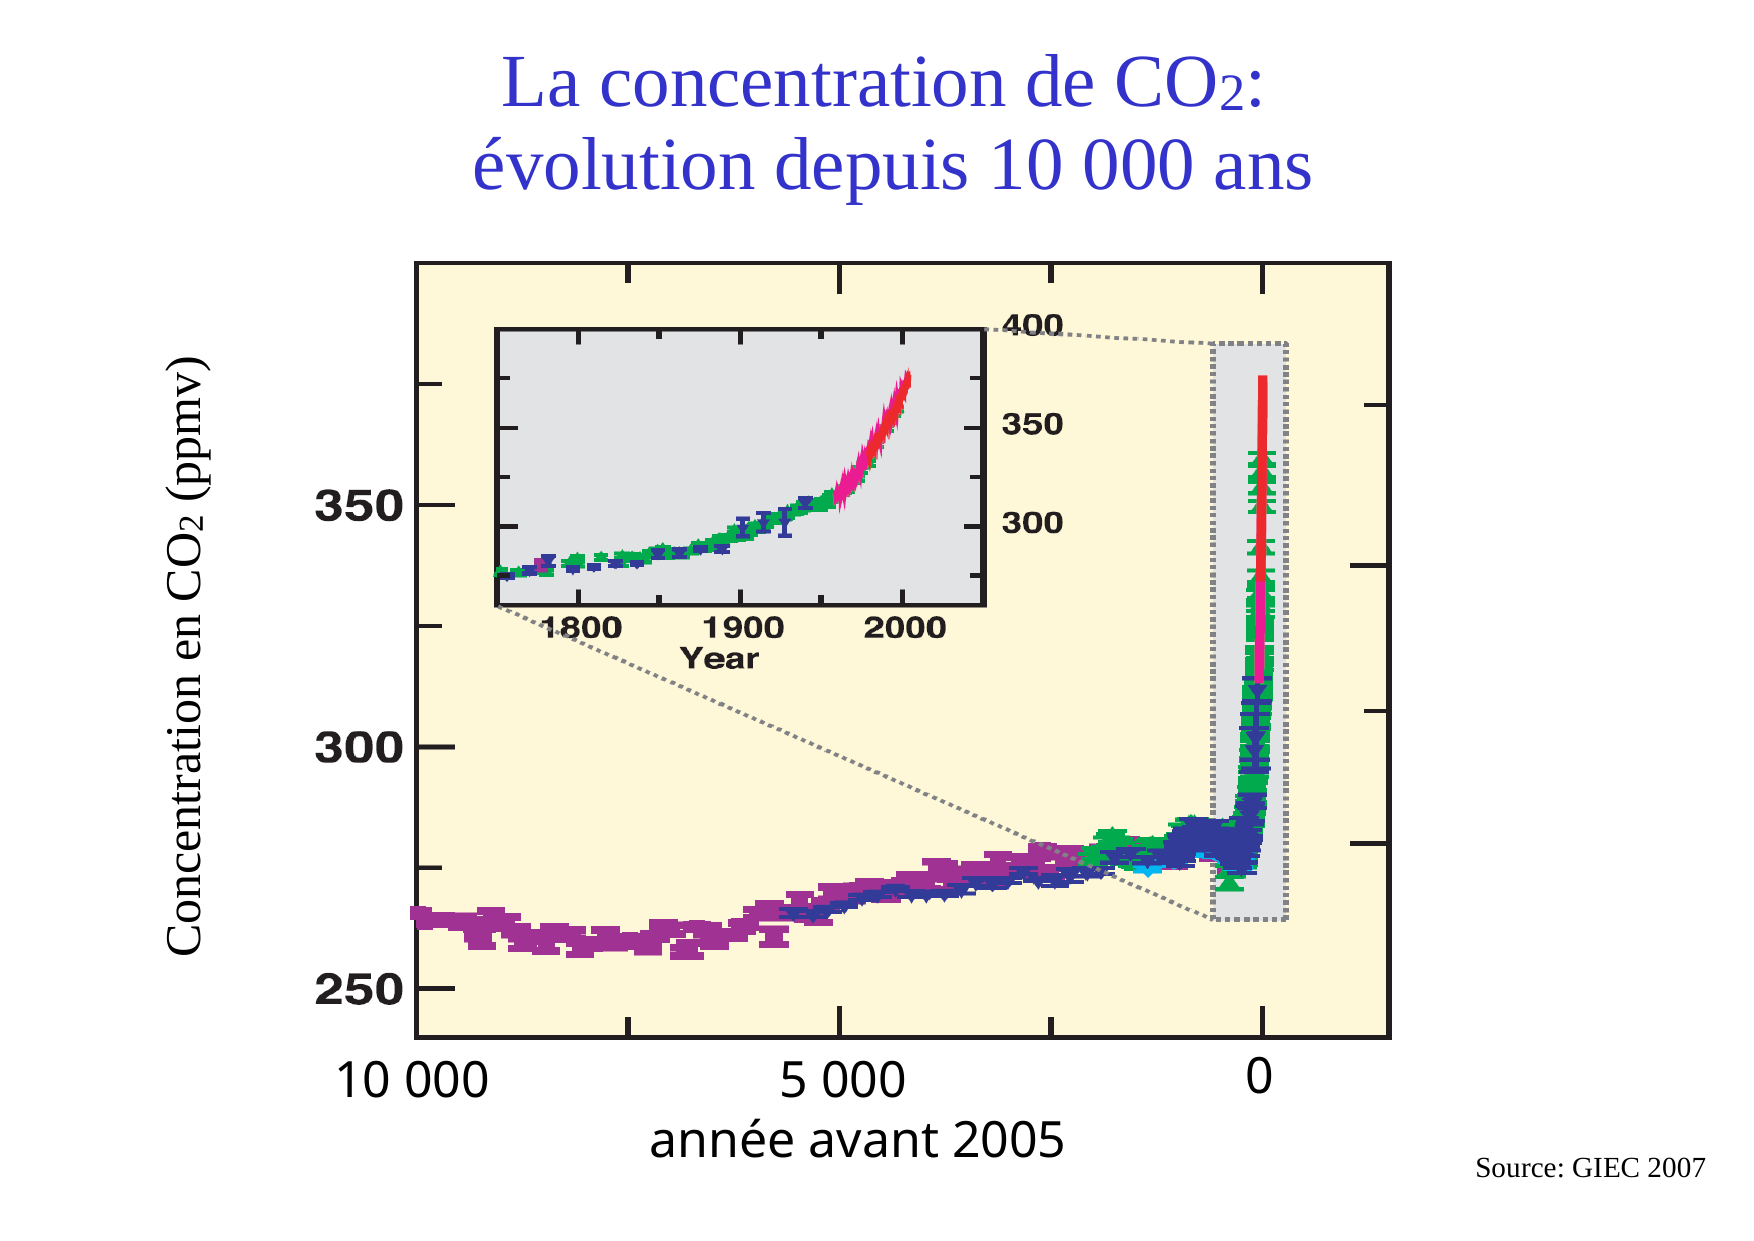

La concentration de CO2:
évolution depuis 10 000 ans
Concentration en CO2 (ppmv)‏
0
10 000
5 000
année avant 2005
Source: GIEC 2007